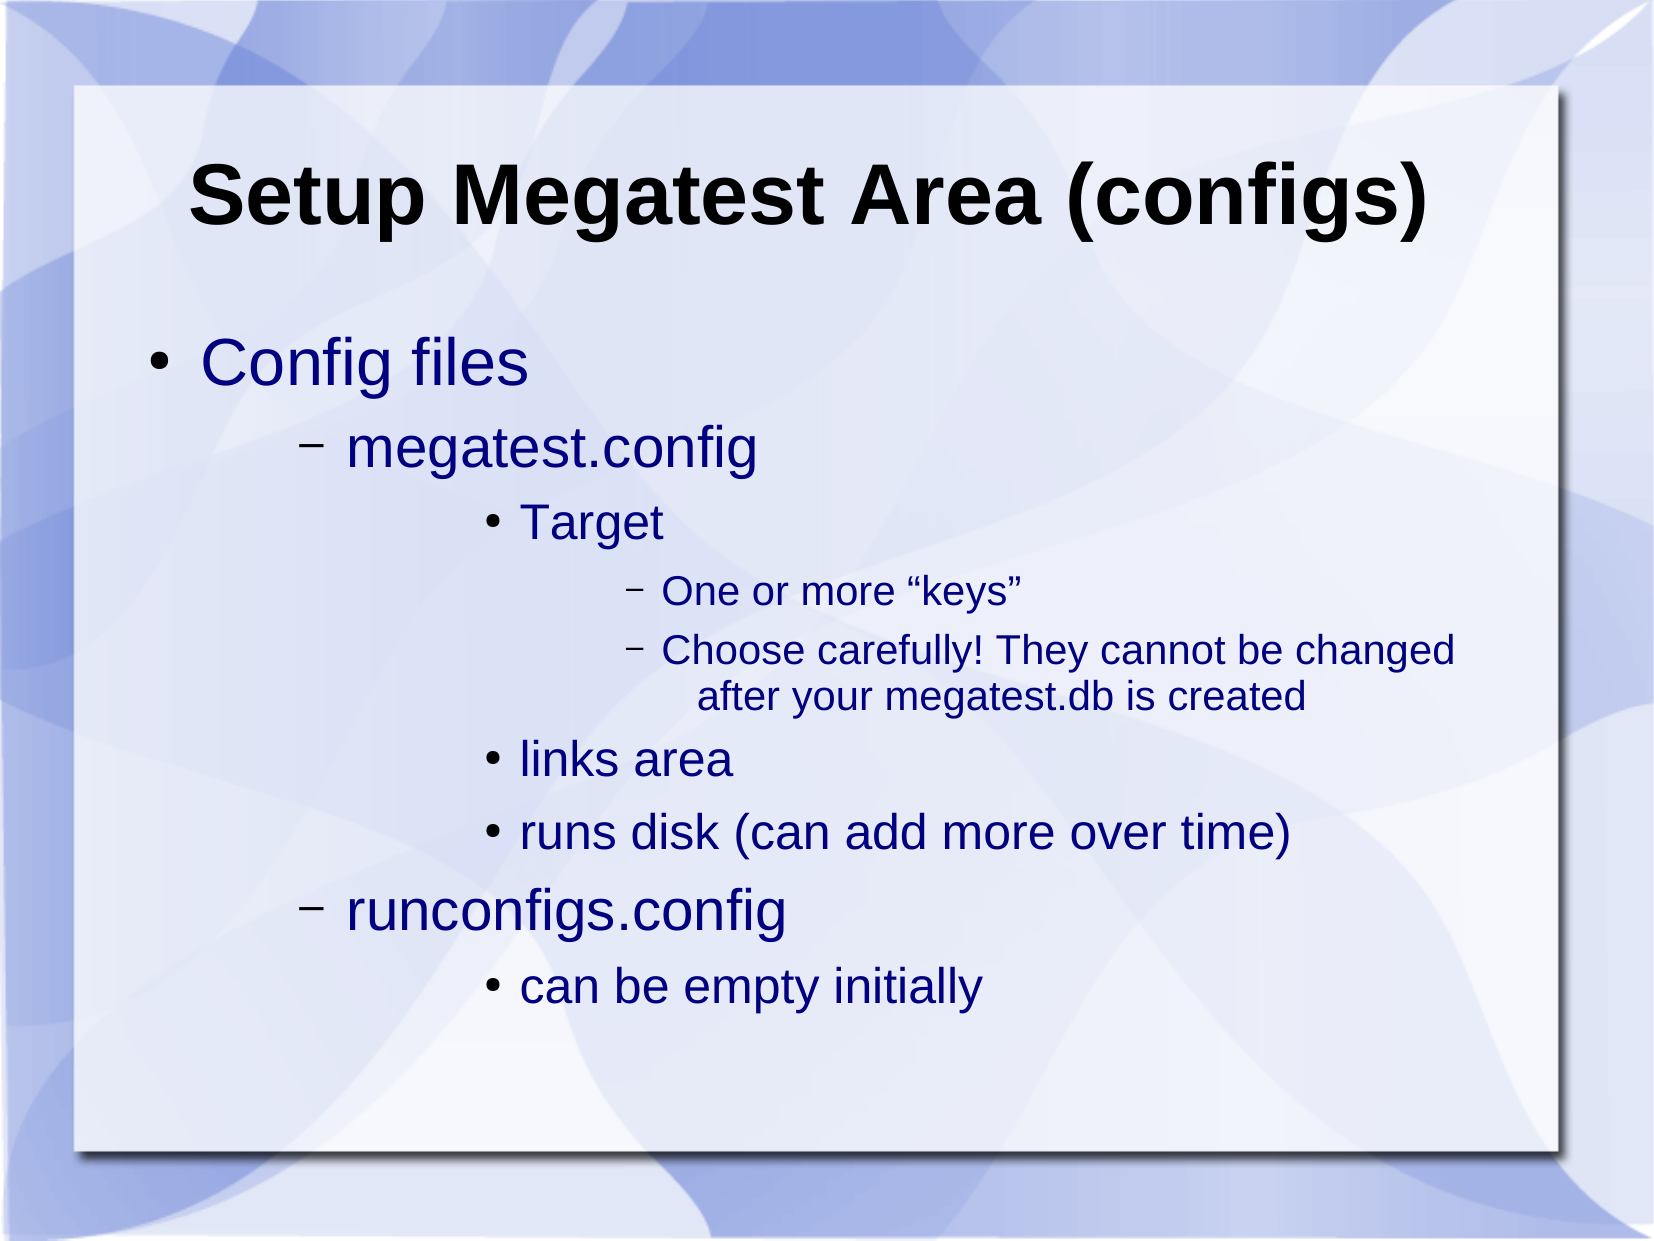

# Setup Megatest Area (configs)
Config files
megatest.config
Target
One or more “keys”
Choose carefully! They cannot be changed after your megatest.db is created
links area
runs disk (can add more over time)
runconfigs.config
can be empty initially